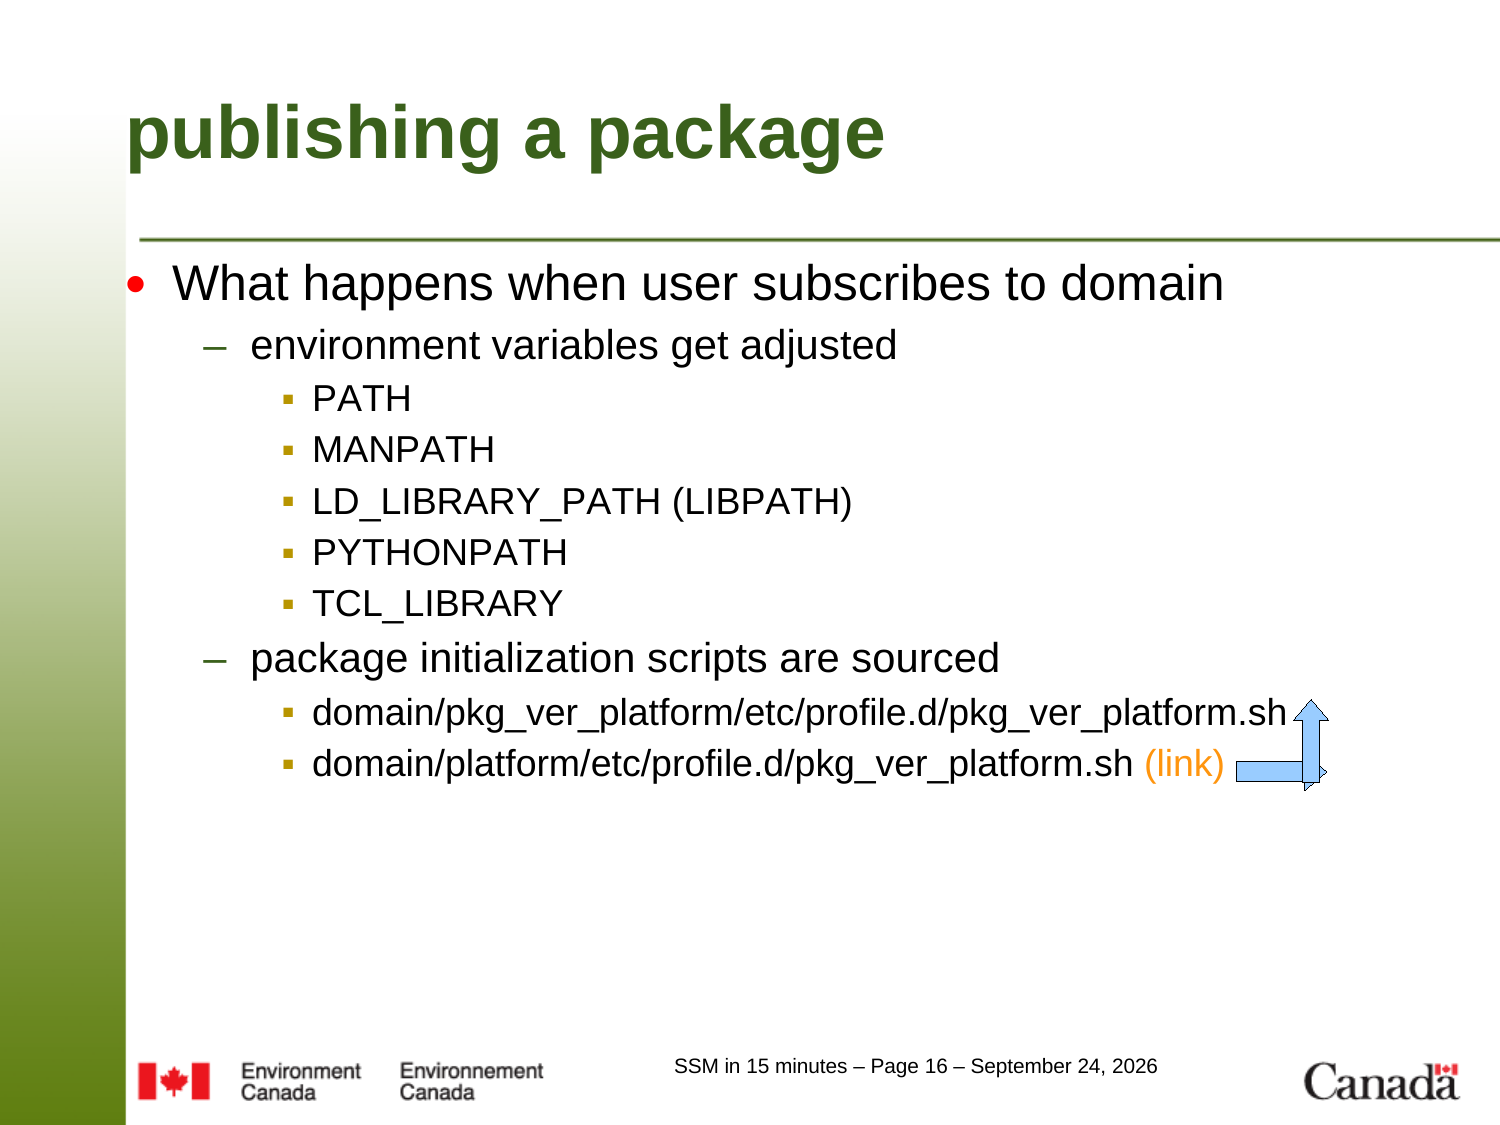

# publishing a package
What happens when user subscribes to domain
environment variables get adjusted
PATH
MANPATH
LD_LIBRARY_PATH (LIBPATH)
PYTHONPATH
TCL_LIBRARY
package initialization scripts are sourced
domain/pkg_ver_platform/etc/profile.d/pkg_ver_platform.sh
domain/platform/etc/profile.d/pkg_ver_platform.sh (link)